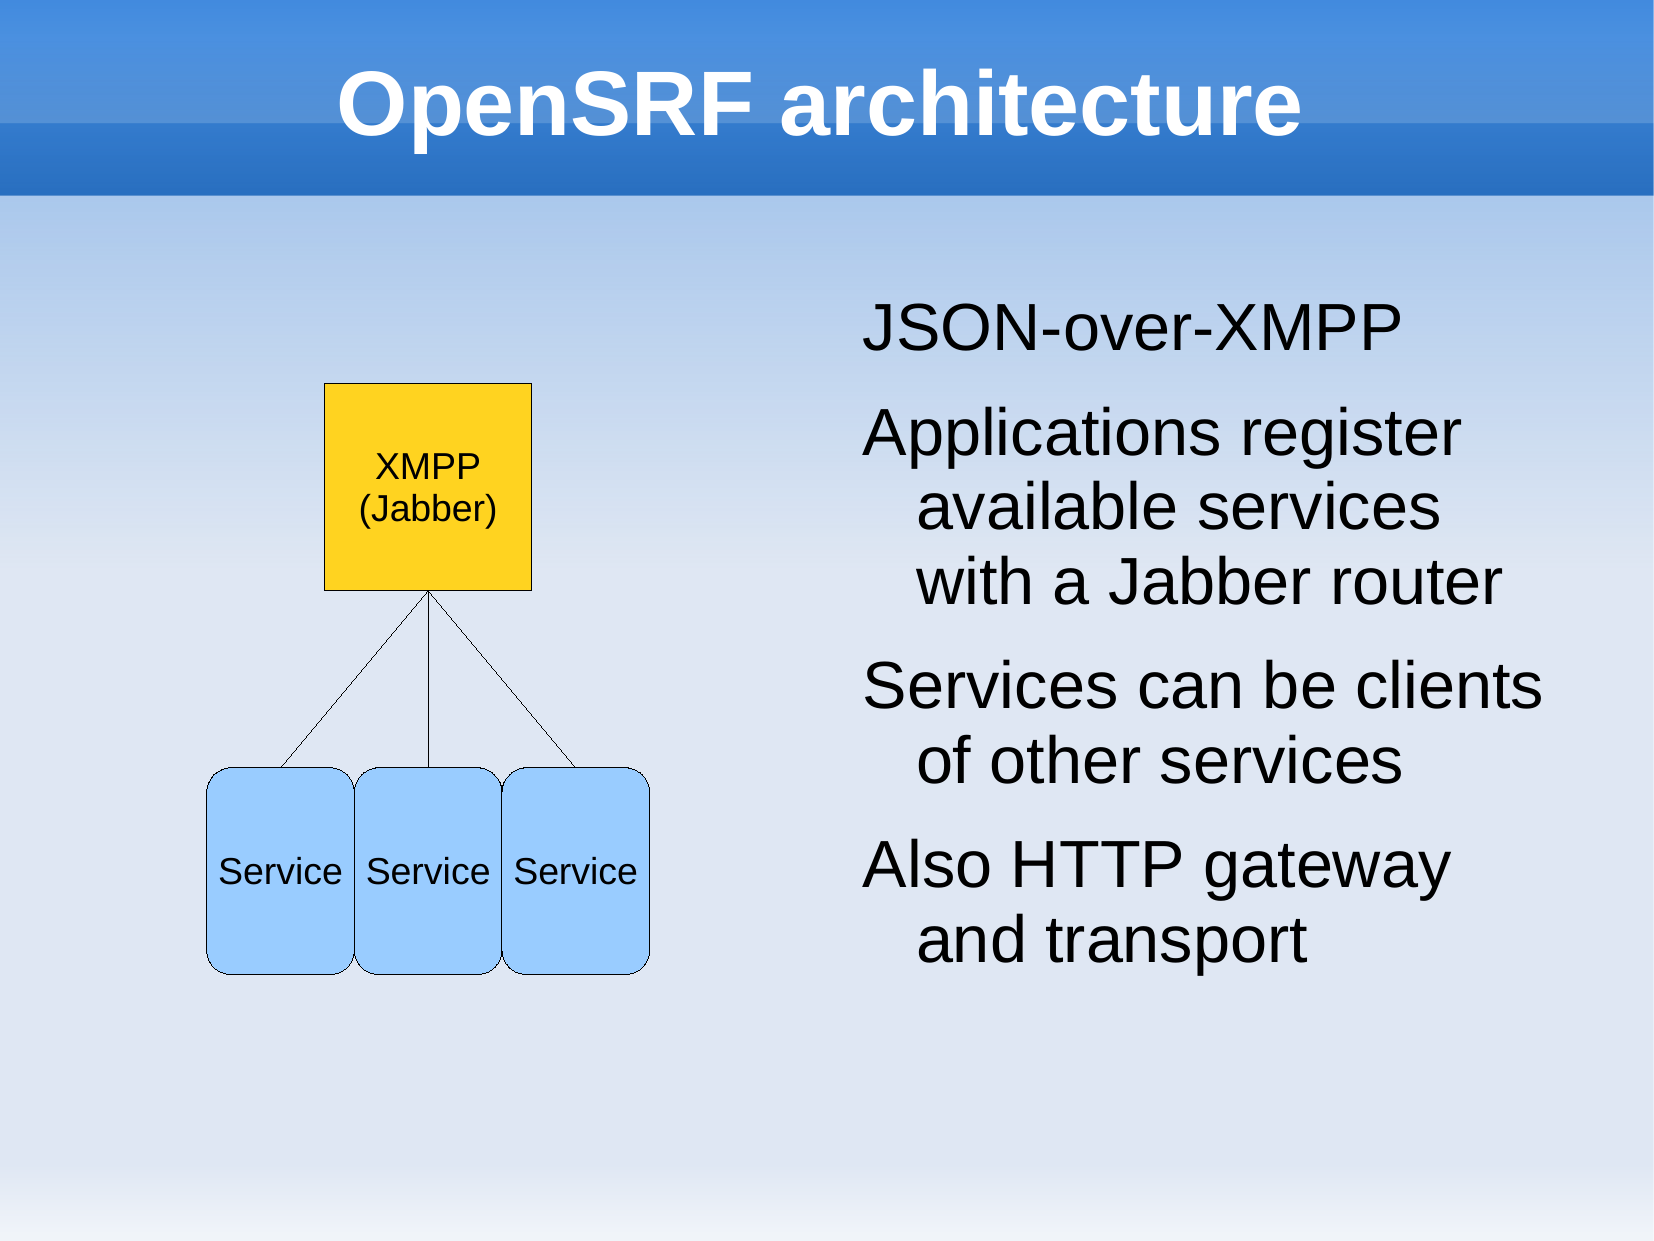

# OpenSRF architecture
JSON-over-XMPP
Applications register available services with a Jabber router
Services can be clients of other services
Also HTTP gateway and transport
XMPP
(Jabber)
Service
Service
Service